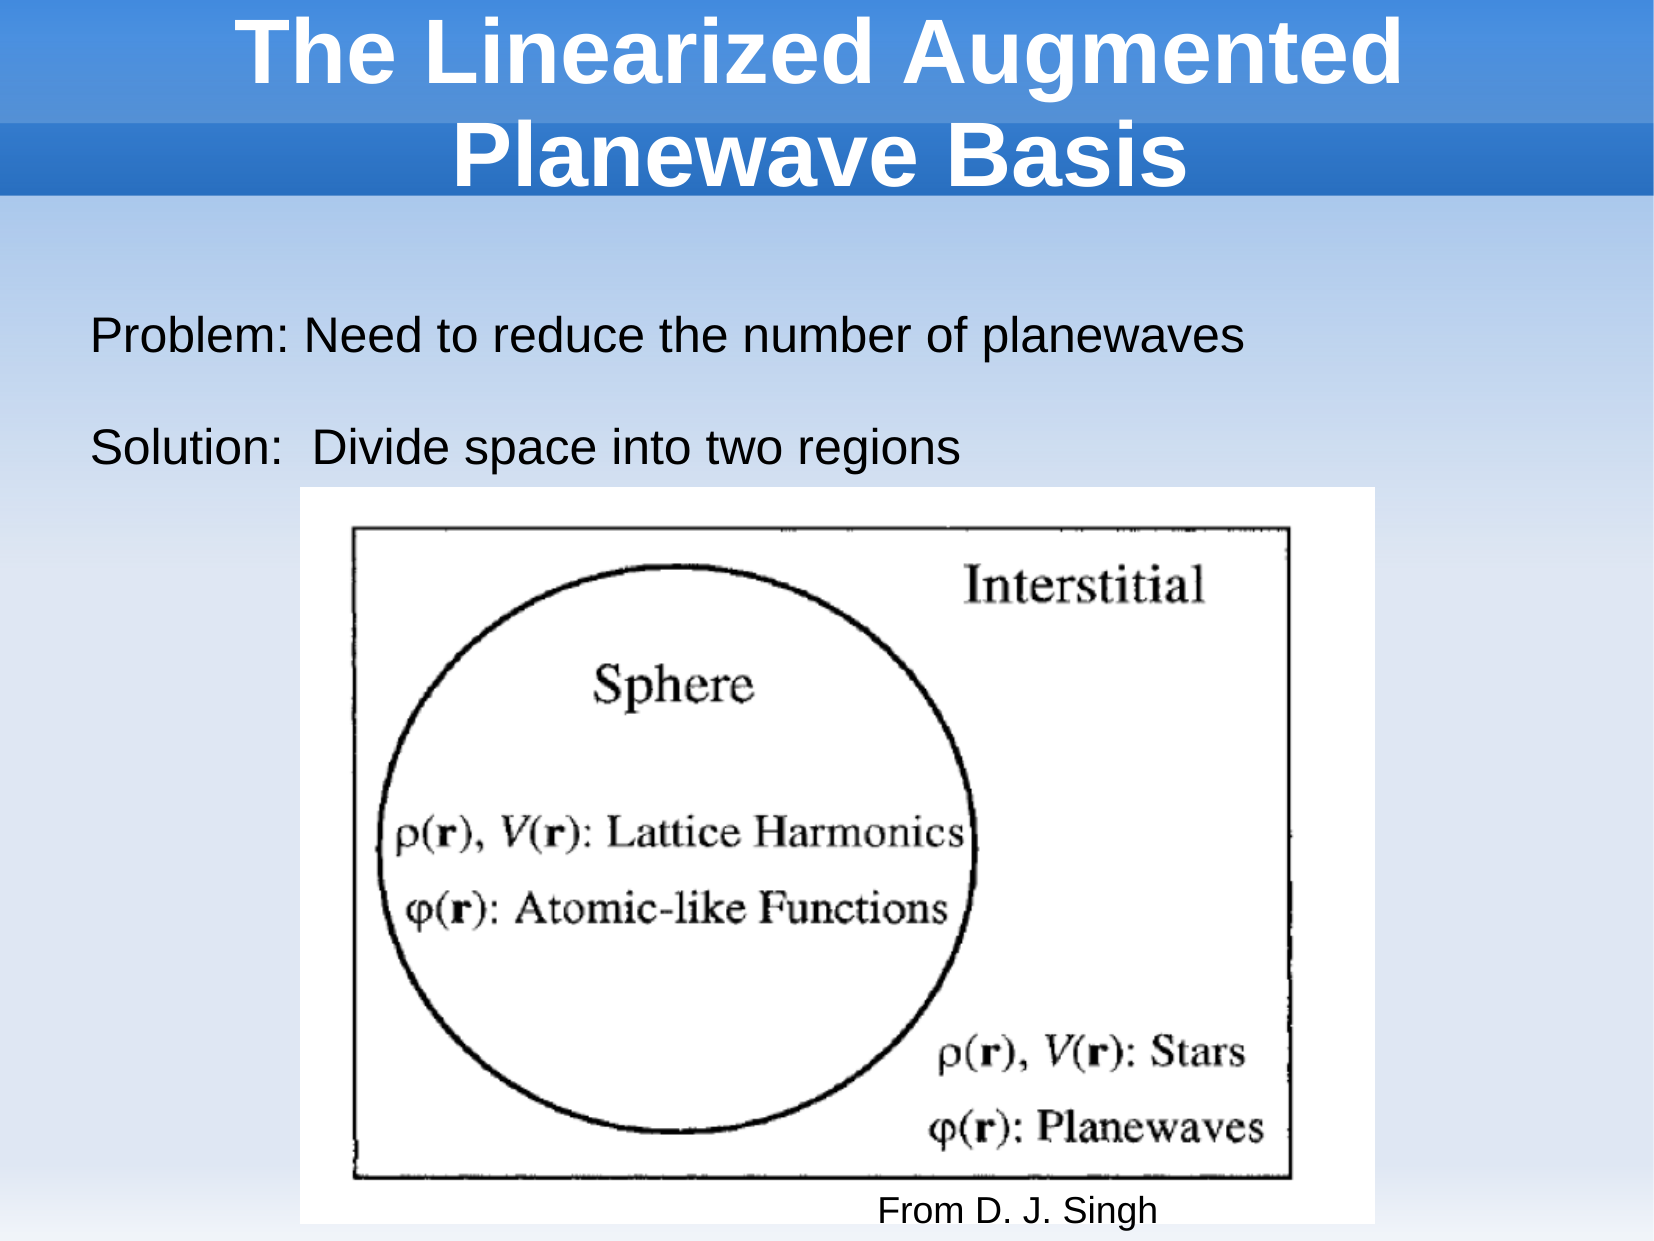

# The Linearized Augmented Planewave Basis
Problem: Need to reduce the number of planewaves
Solution: Divide space into two regions
From D. J. Singh